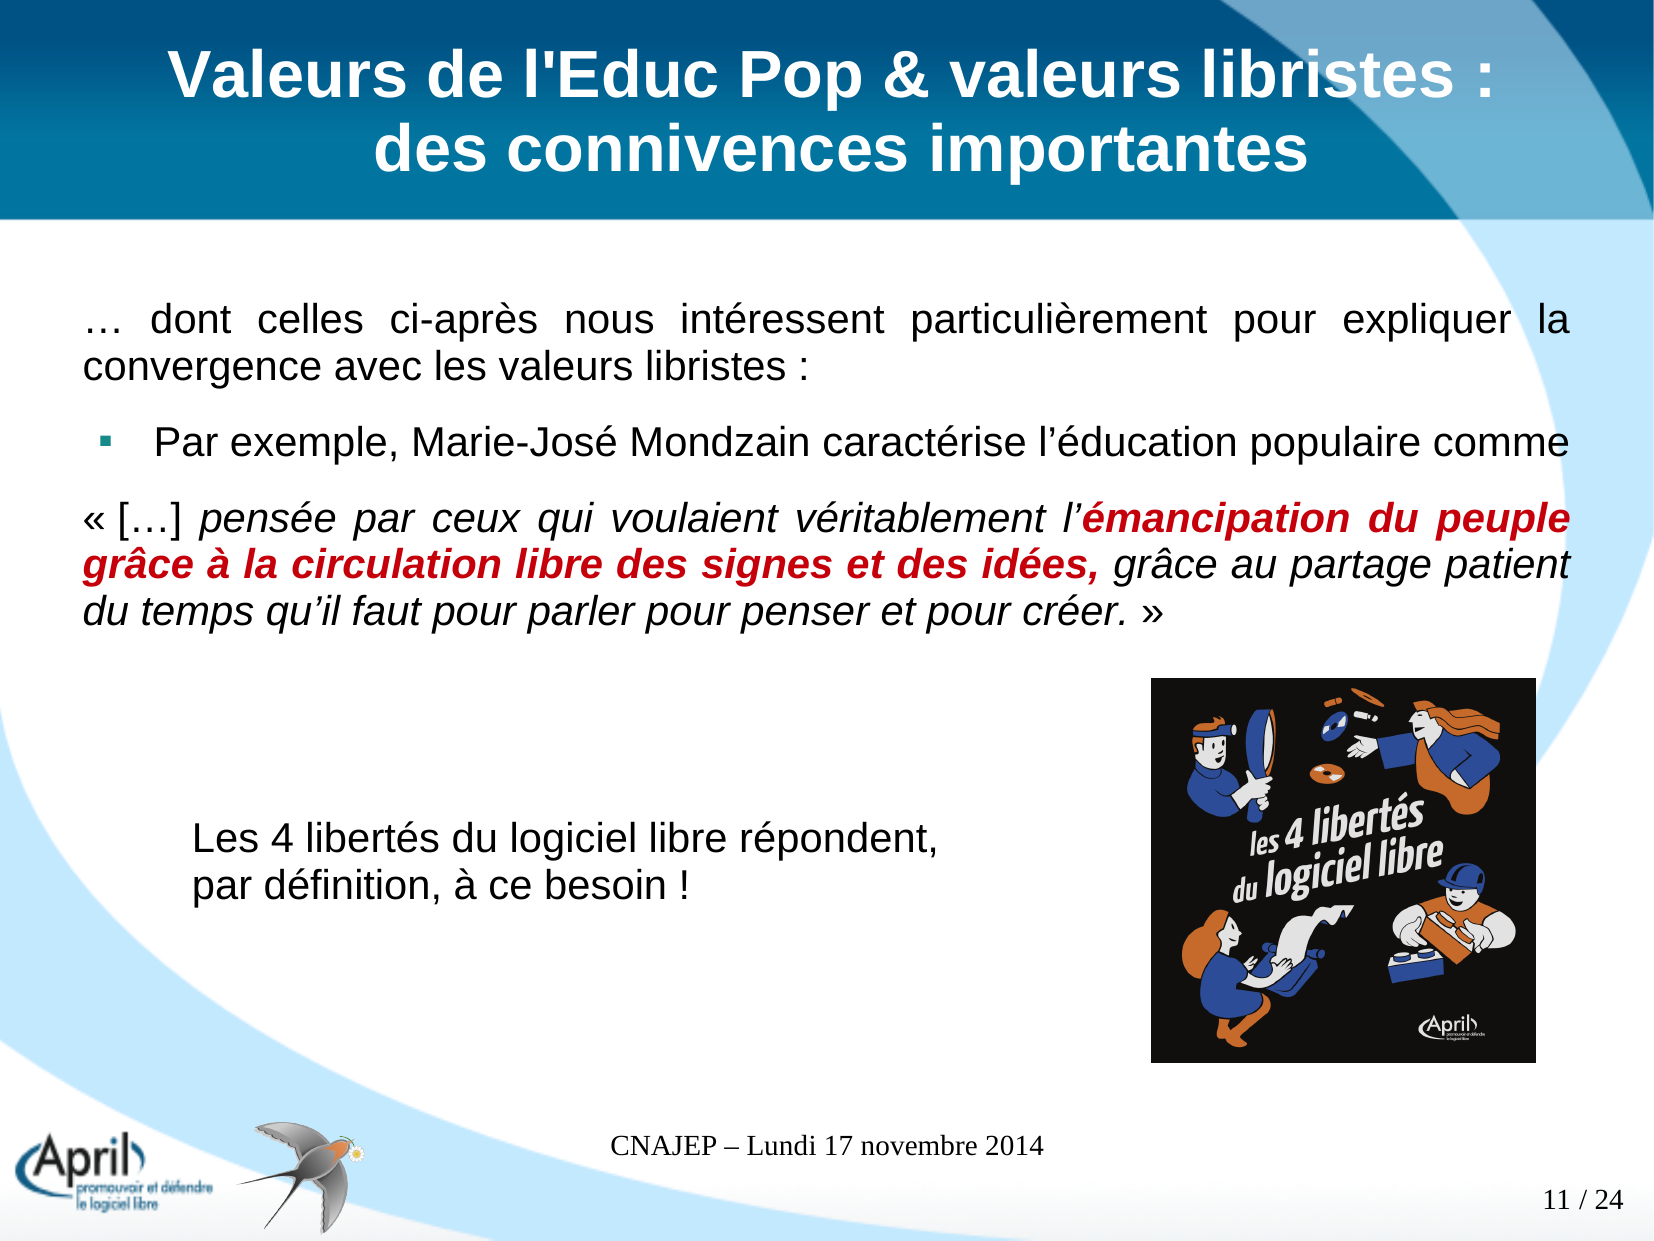

Valeurs de l'Educ Pop & valeurs libristes :
des connivences importantes
# … dont celles ci-après nous intéressent particulièrement pour expliquer la convergence avec les valeurs libristes :
Par exemple, Marie-José Mondzain caractérise l’éducation populaire comme
« […] pensée par ceux qui voulaient véritablement l’émancipation du peuple grâce à la circulation libre des signes et des idées, grâce au partage patient du temps qu’il faut pour parler pour penser et pour créer. »
Les 4 libertés du logiciel libre répondent,
par définition, à ce besoin !
17 novembre 2014 - CNAJEP
11